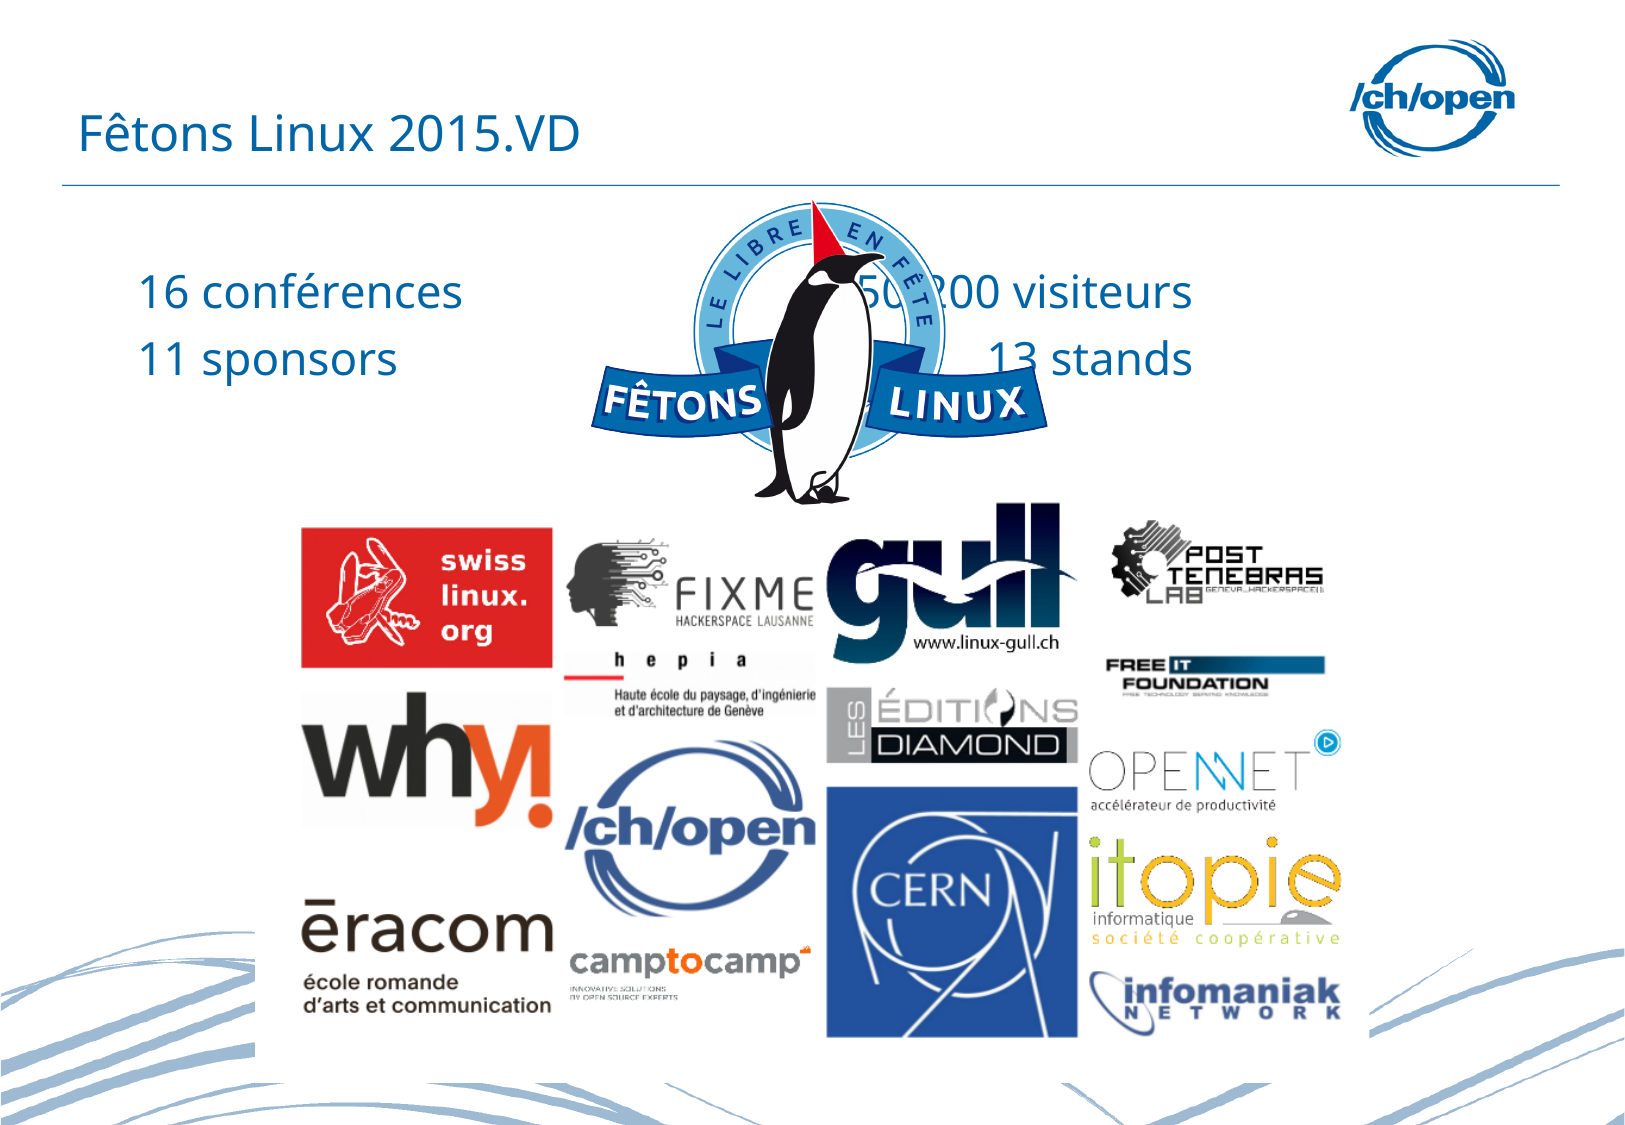

# Fêtons Linux 2015.VD
16 conférences
11 sponsors
150-200 visiteurs
13 stands